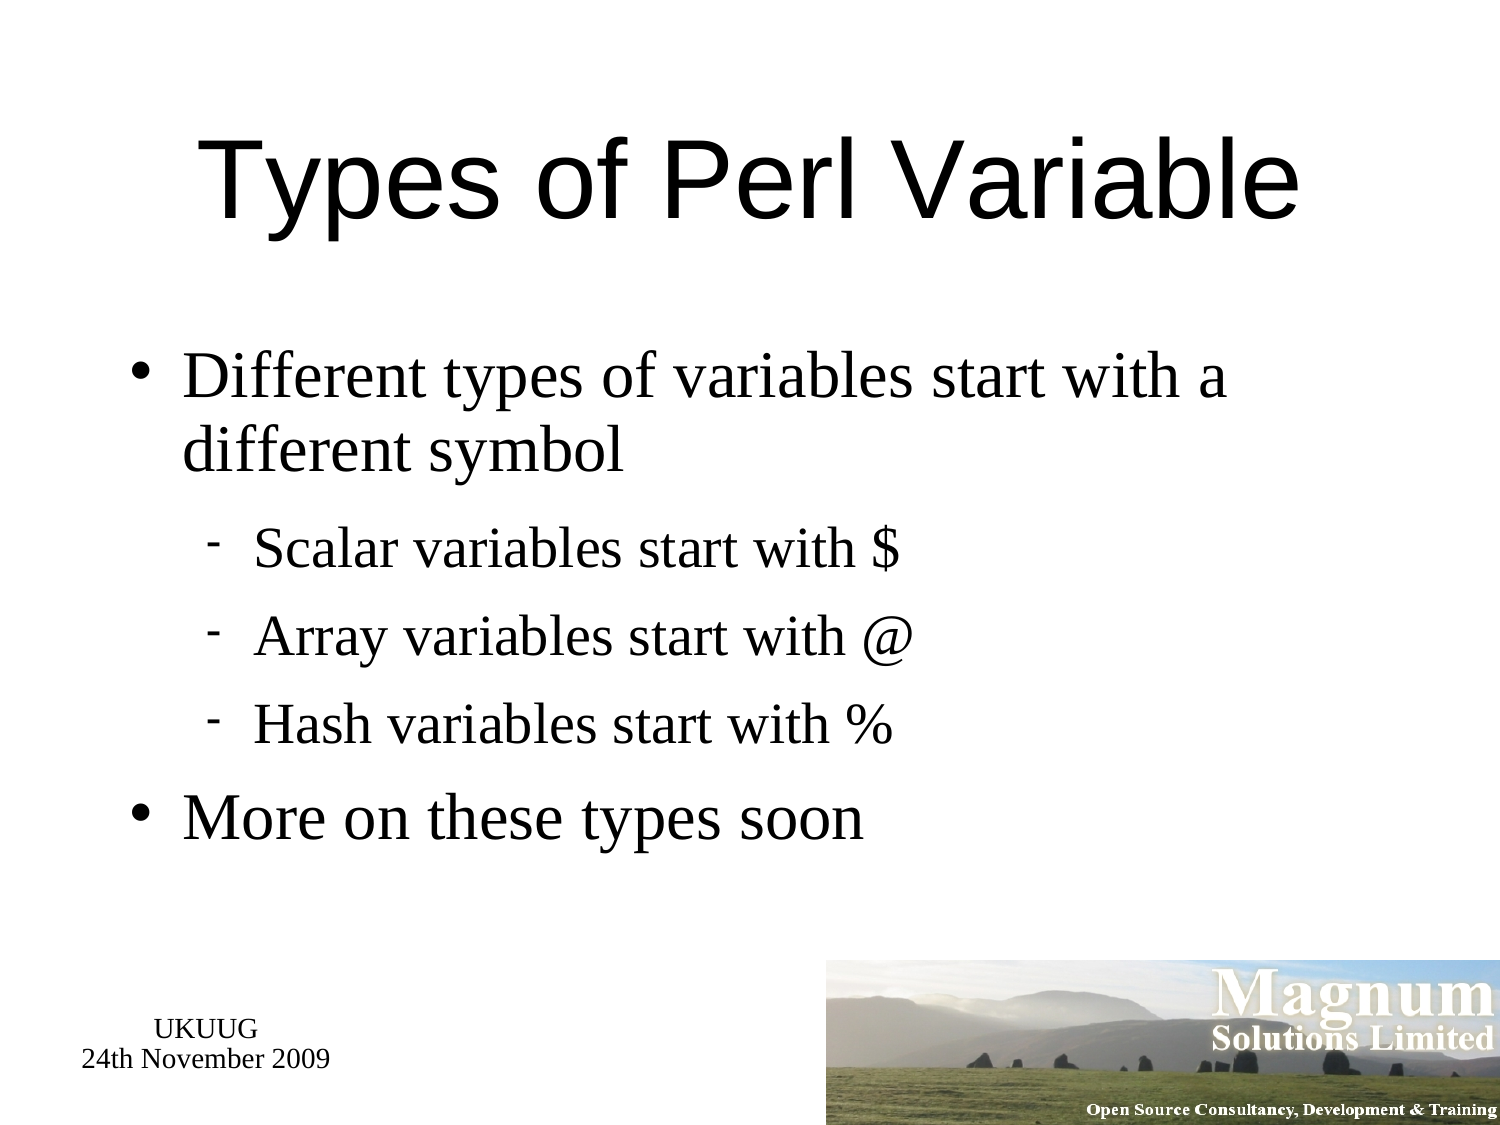

# Types of Perl Variable
Different types of variables start with a different symbol
Scalar variables start with $
Array variables start with @
Hash variables start with %
More on these types soon
24